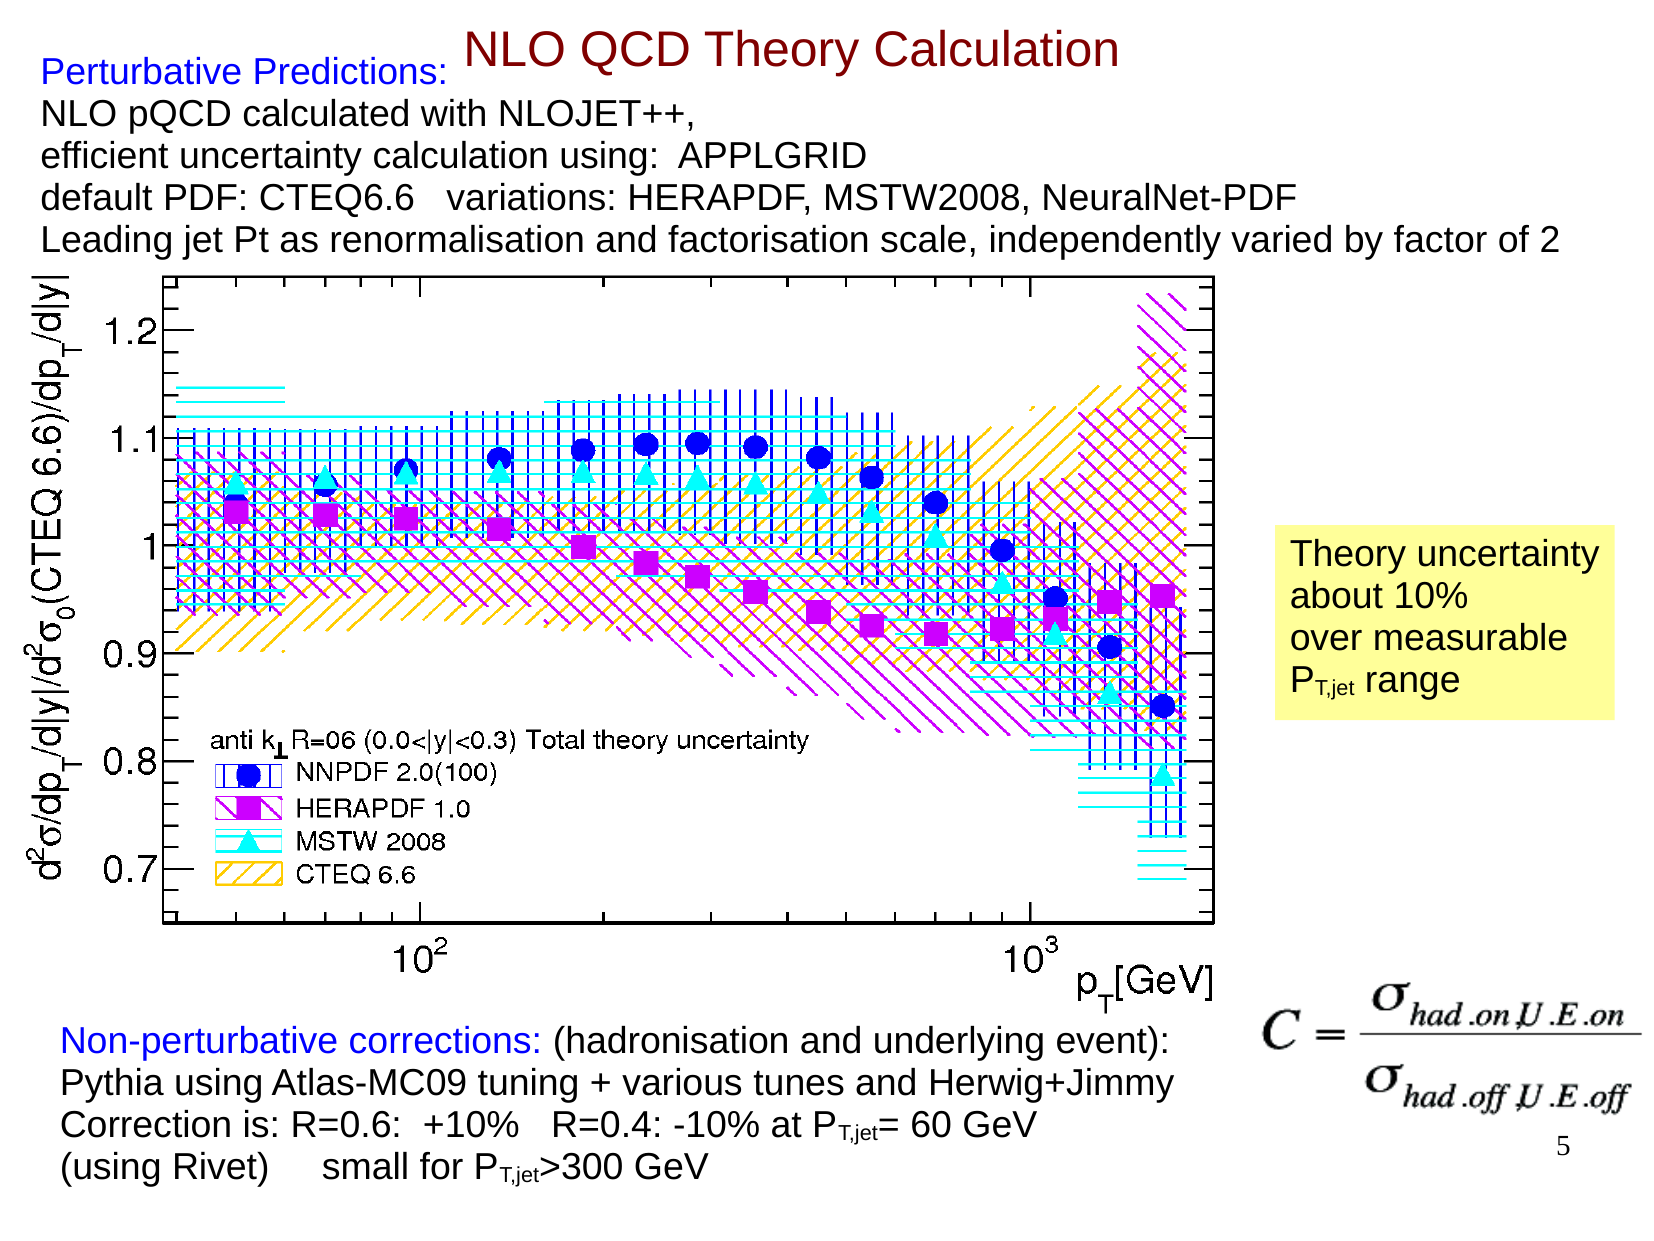

NLO QCD Theory Calculation
Perturbative Predictions:
NLO pQCD calculated with NLOJET++,
efficient uncertainty calculation using: APPLGRID
default PDF: CTEQ6.6 variations: HERAPDF, MSTW2008, NeuralNet-PDF
Leading jet Pt as renormalisation and factorisation scale, independently varied by factor of 2
Theory uncertainty
about 10%
over measurable
PT,jet range
Non-perturbative corrections: (hadronisation and underlying event):
Pythia using Atlas-MC09 tuning + various tunes and Herwig+Jimmy
Correction is: R=0.6: +10% R=0.4: -10% at PT,jet= 60 GeV
(using Rivet) small for PT,jet>300 GeV
5